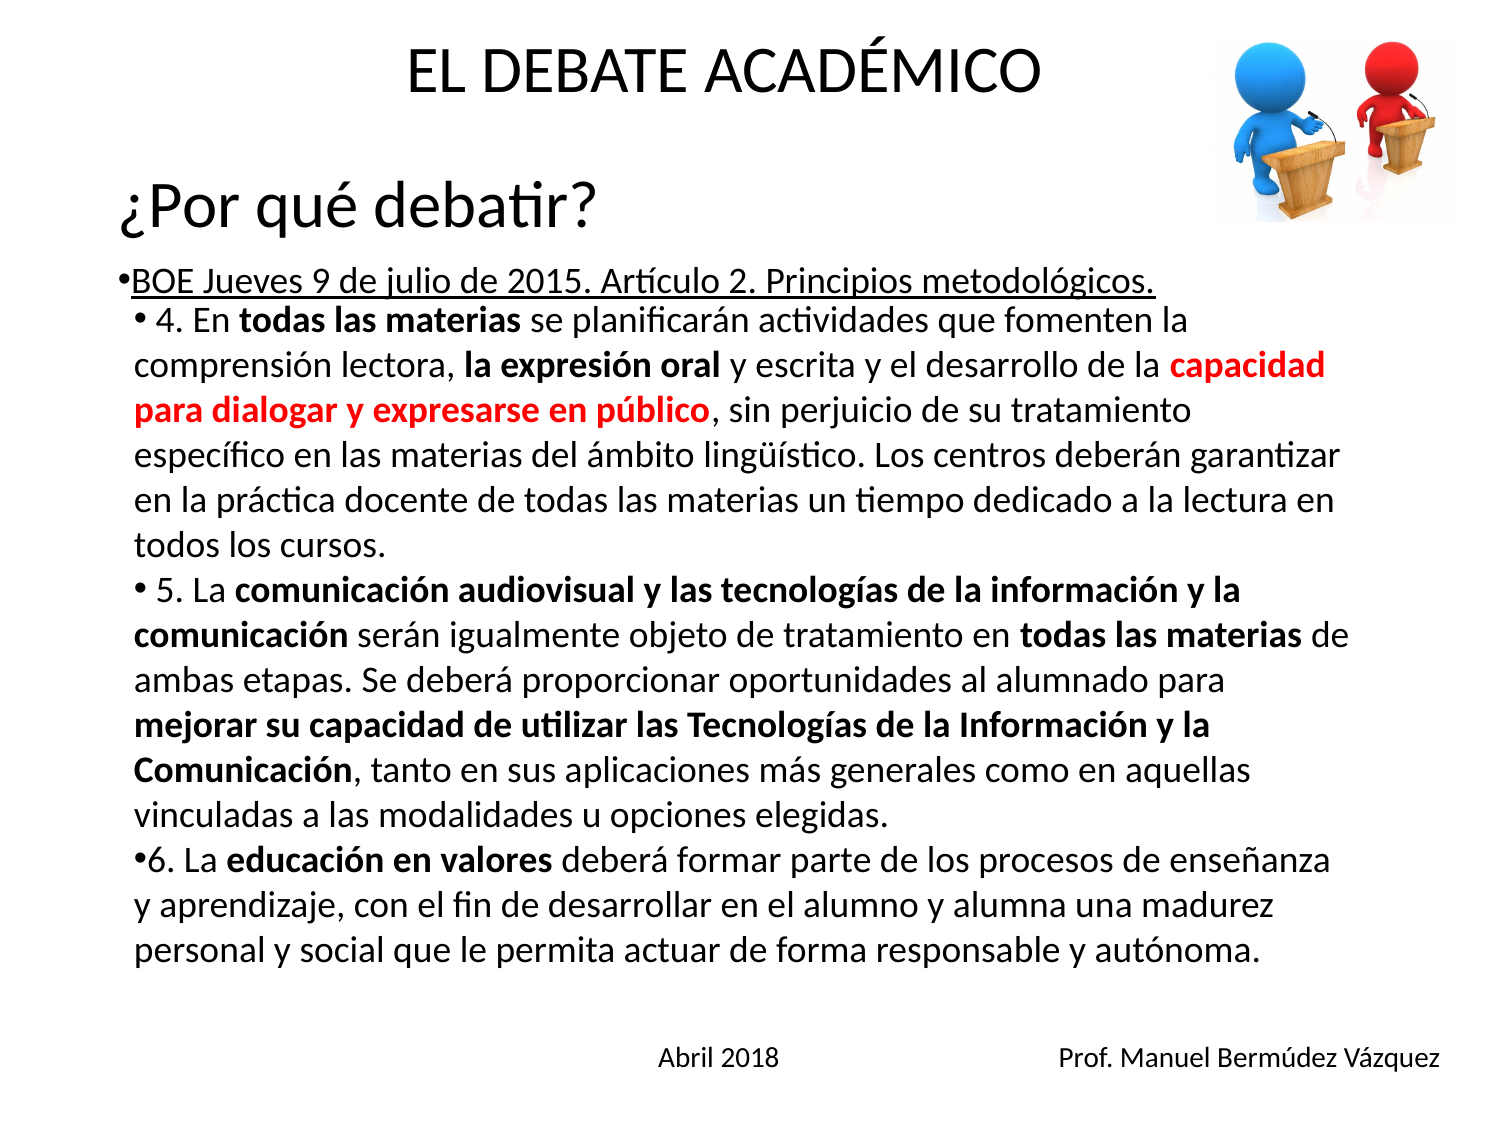

¿Por qué debatir?
BOE Jueves 9 de julio de 2015. Artículo 2. Principios metodológicos.
 4. En todas las materias se planificarán actividades que fomenten la comprensión lectora, la expresión oral y escrita y el desarrollo de la capacidad para dialogar y expresarse en público, sin perjuicio de su tratamiento específico en las materias del ámbito lingüístico. Los centros deberán garantizar en la práctica docente de todas las materias un tiempo dedicado a la lectura en todos los cursos.
 5. La comunicación audiovisual y las tecnologías de la información y la comunicación serán igualmente objeto de tratamiento en todas las materias de ambas etapas. Se deberá proporcionar oportunidades al alumnado para mejorar su capacidad de utilizar las Tecnologías de la Información y la Comunicación, tanto en sus aplicaciones más generales como en aquellas vinculadas a las modalidades u opciones elegidas.
6. La educación en valores deberá formar parte de los procesos de enseñanza y aprendizaje, con el fin de desarrollar en el alumno y alumna una madurez personal y social que le permita actuar de forma responsable y autónoma.